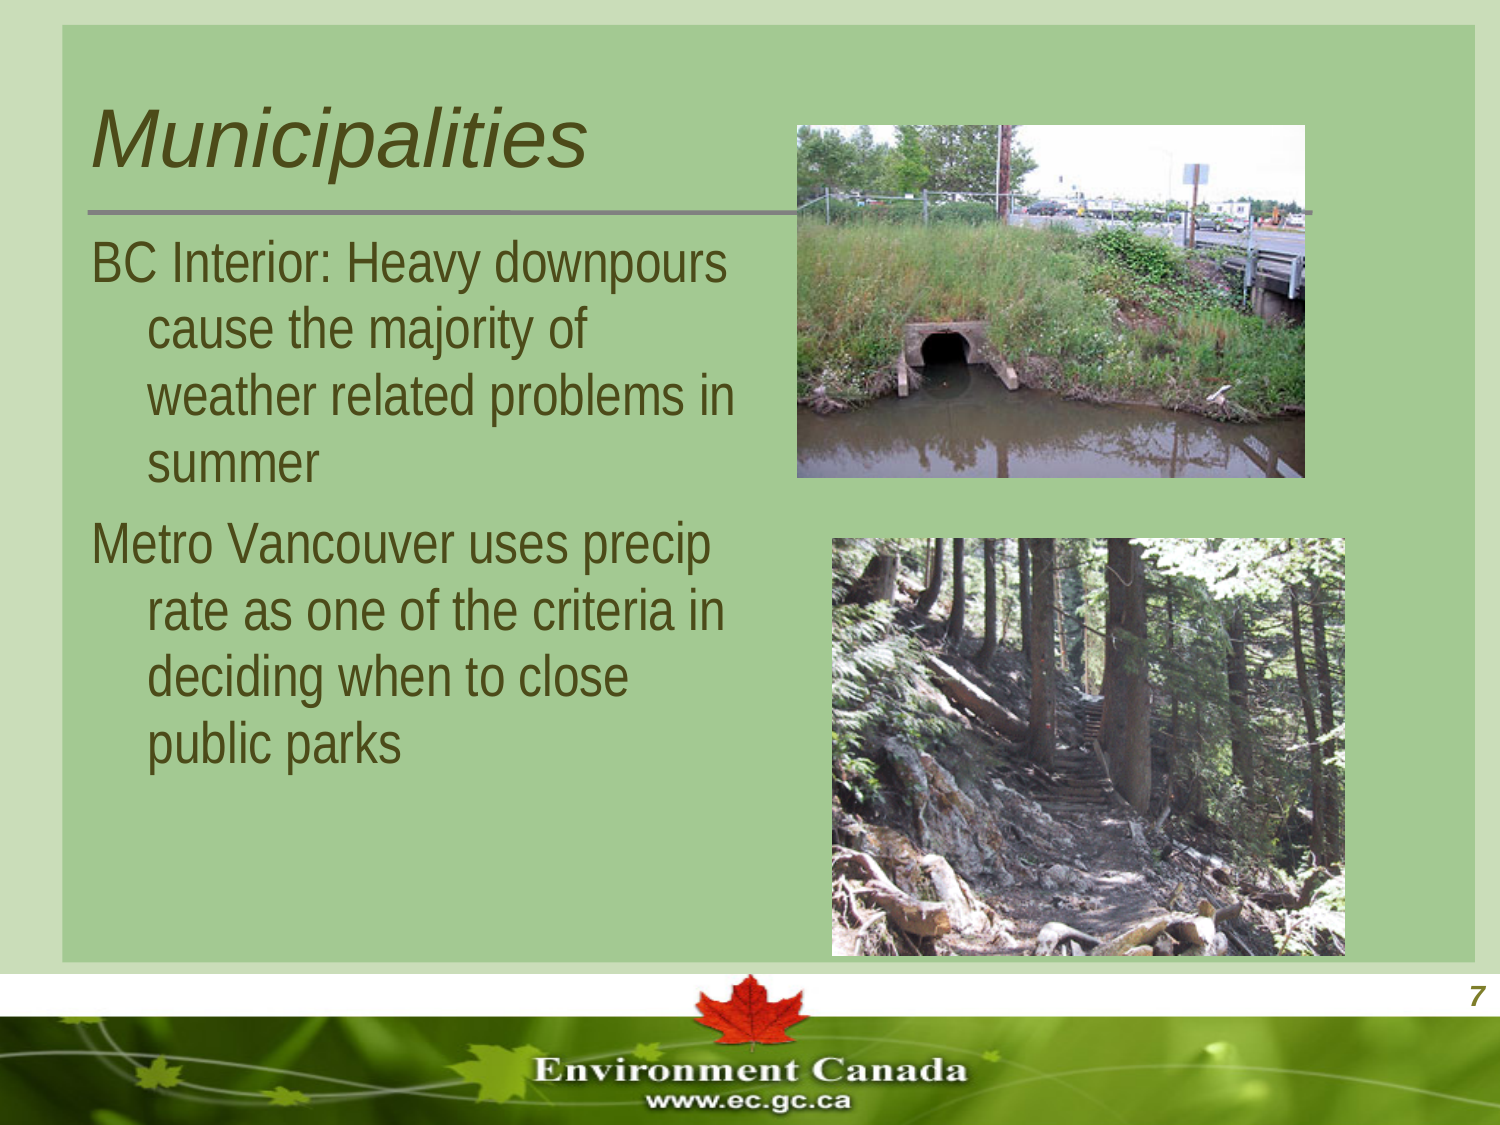

Municipalities
BC Interior: Heavy downpours cause the majority of weather related problems in summer
Metro Vancouver uses precip rate as one of the criteria in deciding when to close public parks